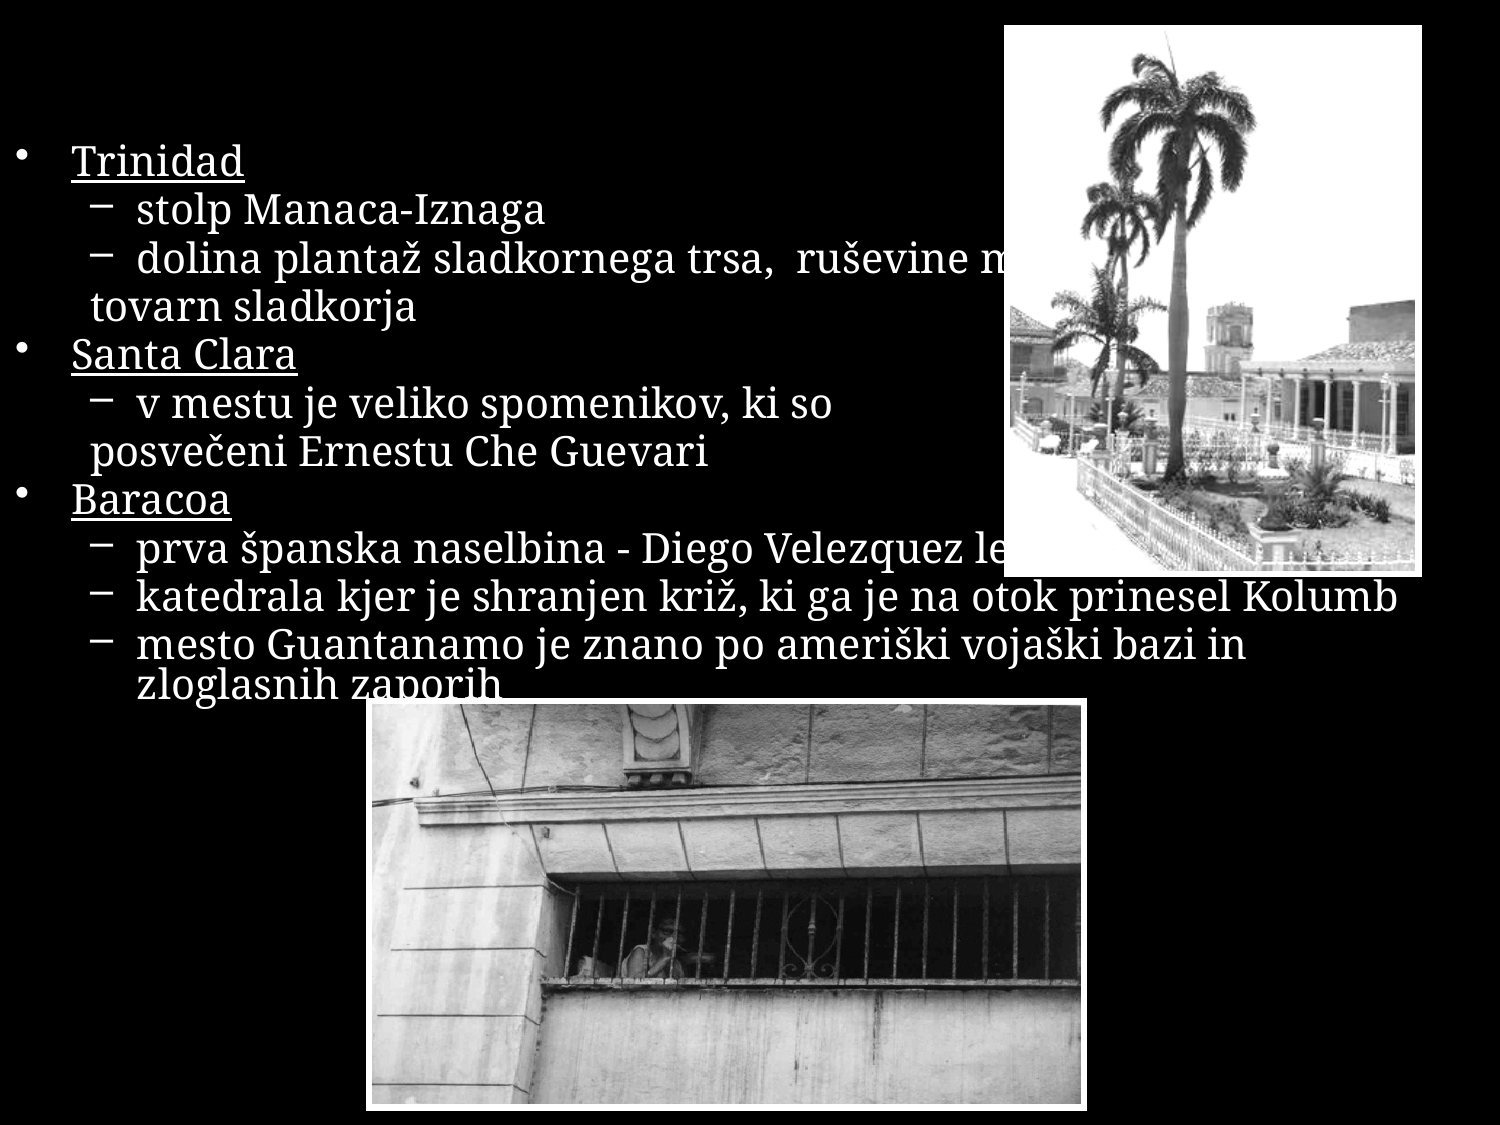

# Trinidad
stolp Manaca-Iznaga
dolina plantaž sladkornega trsa, ruševine majhnih
tovarn sladkorja
Santa Clara
v mestu je veliko spomenikov, ki so
posvečeni Ernestu Che Guevari
Baracoa
prva španska naselbina - Diego Velezquez leta 1512
katedrala kjer je shranjen križ, ki ga je na otok prinesel Kolumb
mesto Guantanamo je znano po ameriški vojaški bazi in zloglasnih zaporih